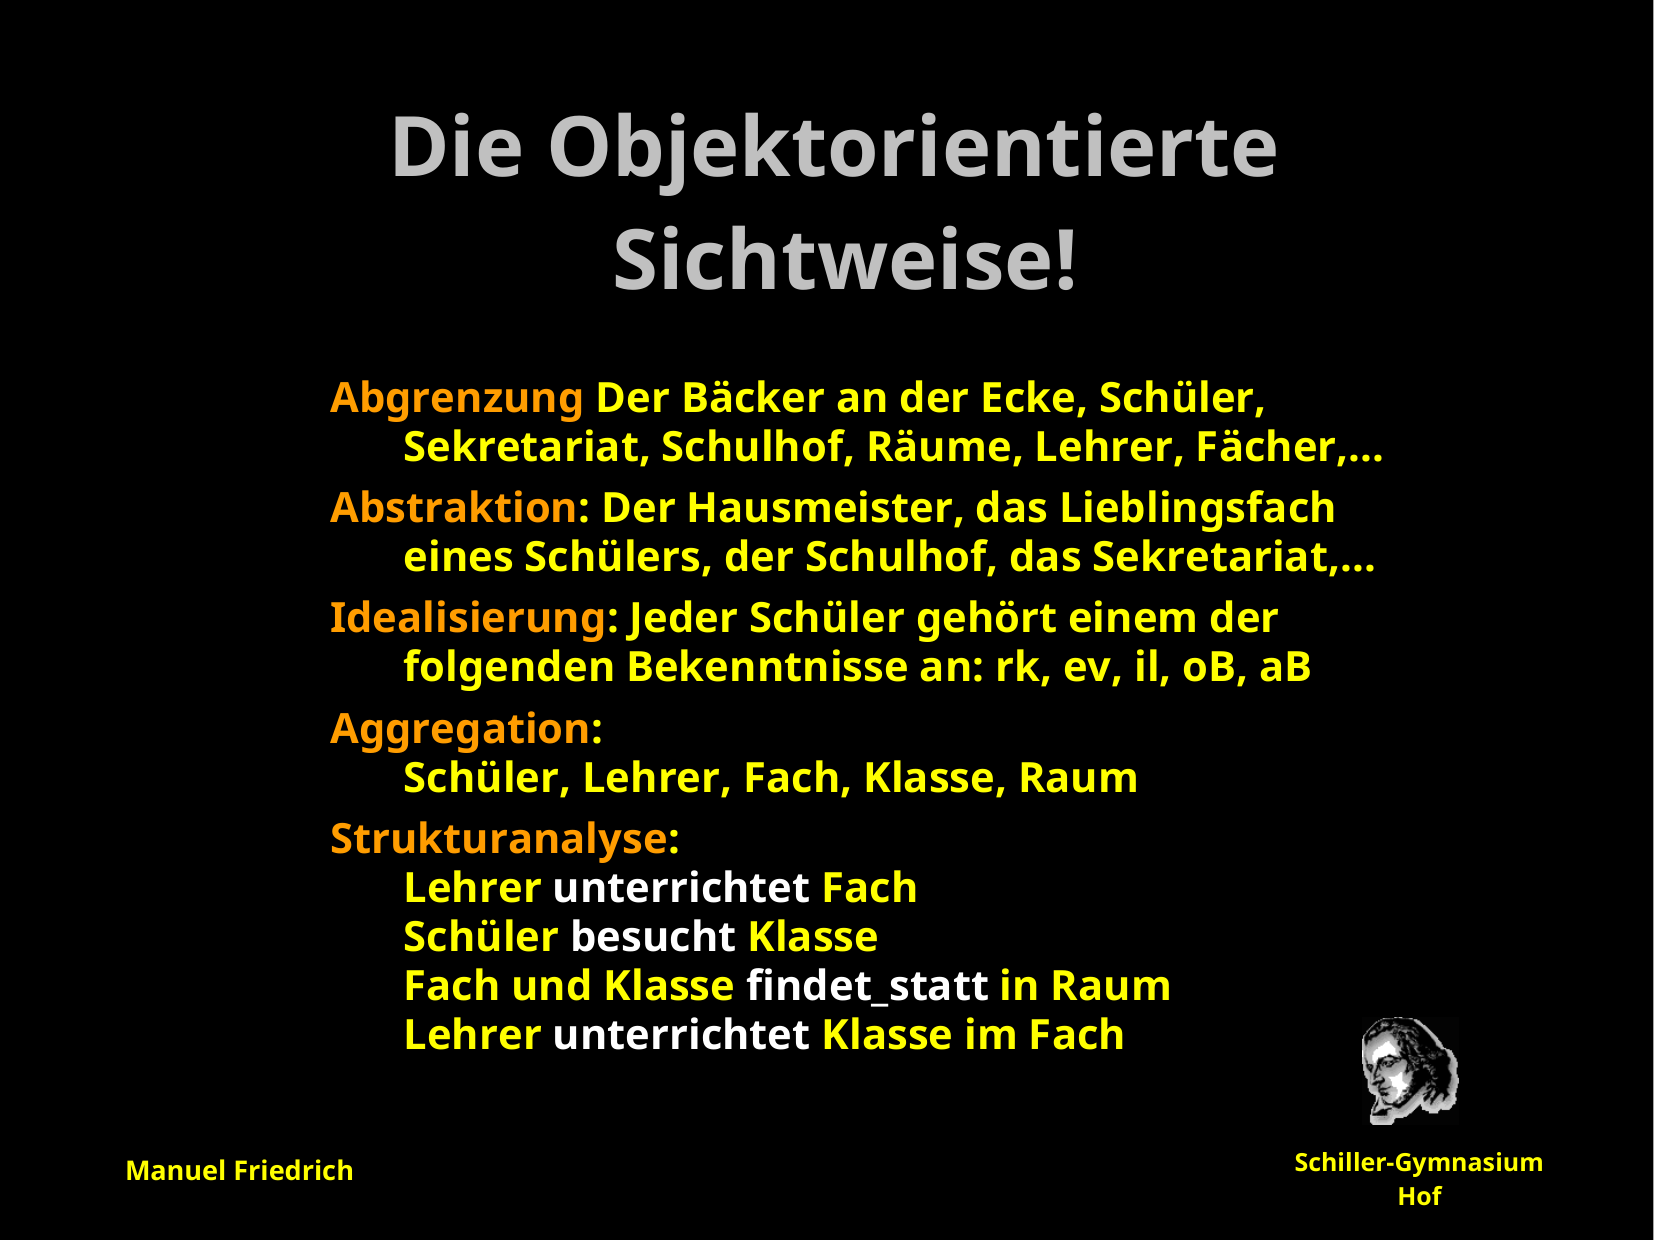

Die Objektorientierte
Sichtweise!
Abgrenzung Der Bäcker an der Ecke, Schüler,
Sekretariat, Schulhof, Räume, Lehrer, Fächer,...
Abstraktion: Der Hausmeister, das Lieblingsfach
eines Schülers, der Schulhof, das Sekretariat,...
Idealisierung: Jeder Schüler gehört einem der
folgenden Bekenntnisse an: rk, ev, il, oB, aB
Aggregation:
Schüler, Lehrer, Fach, Klasse, Raum
Strukturanalyse:
Lehrer unterrichtet Fach
Schüler besucht Klasse
Fach und Klasse findet_statt in Raum
Lehrer unterrichtet Klasse im Fach
Schiller-Gymnasium
Hof
Manuel Friedrich